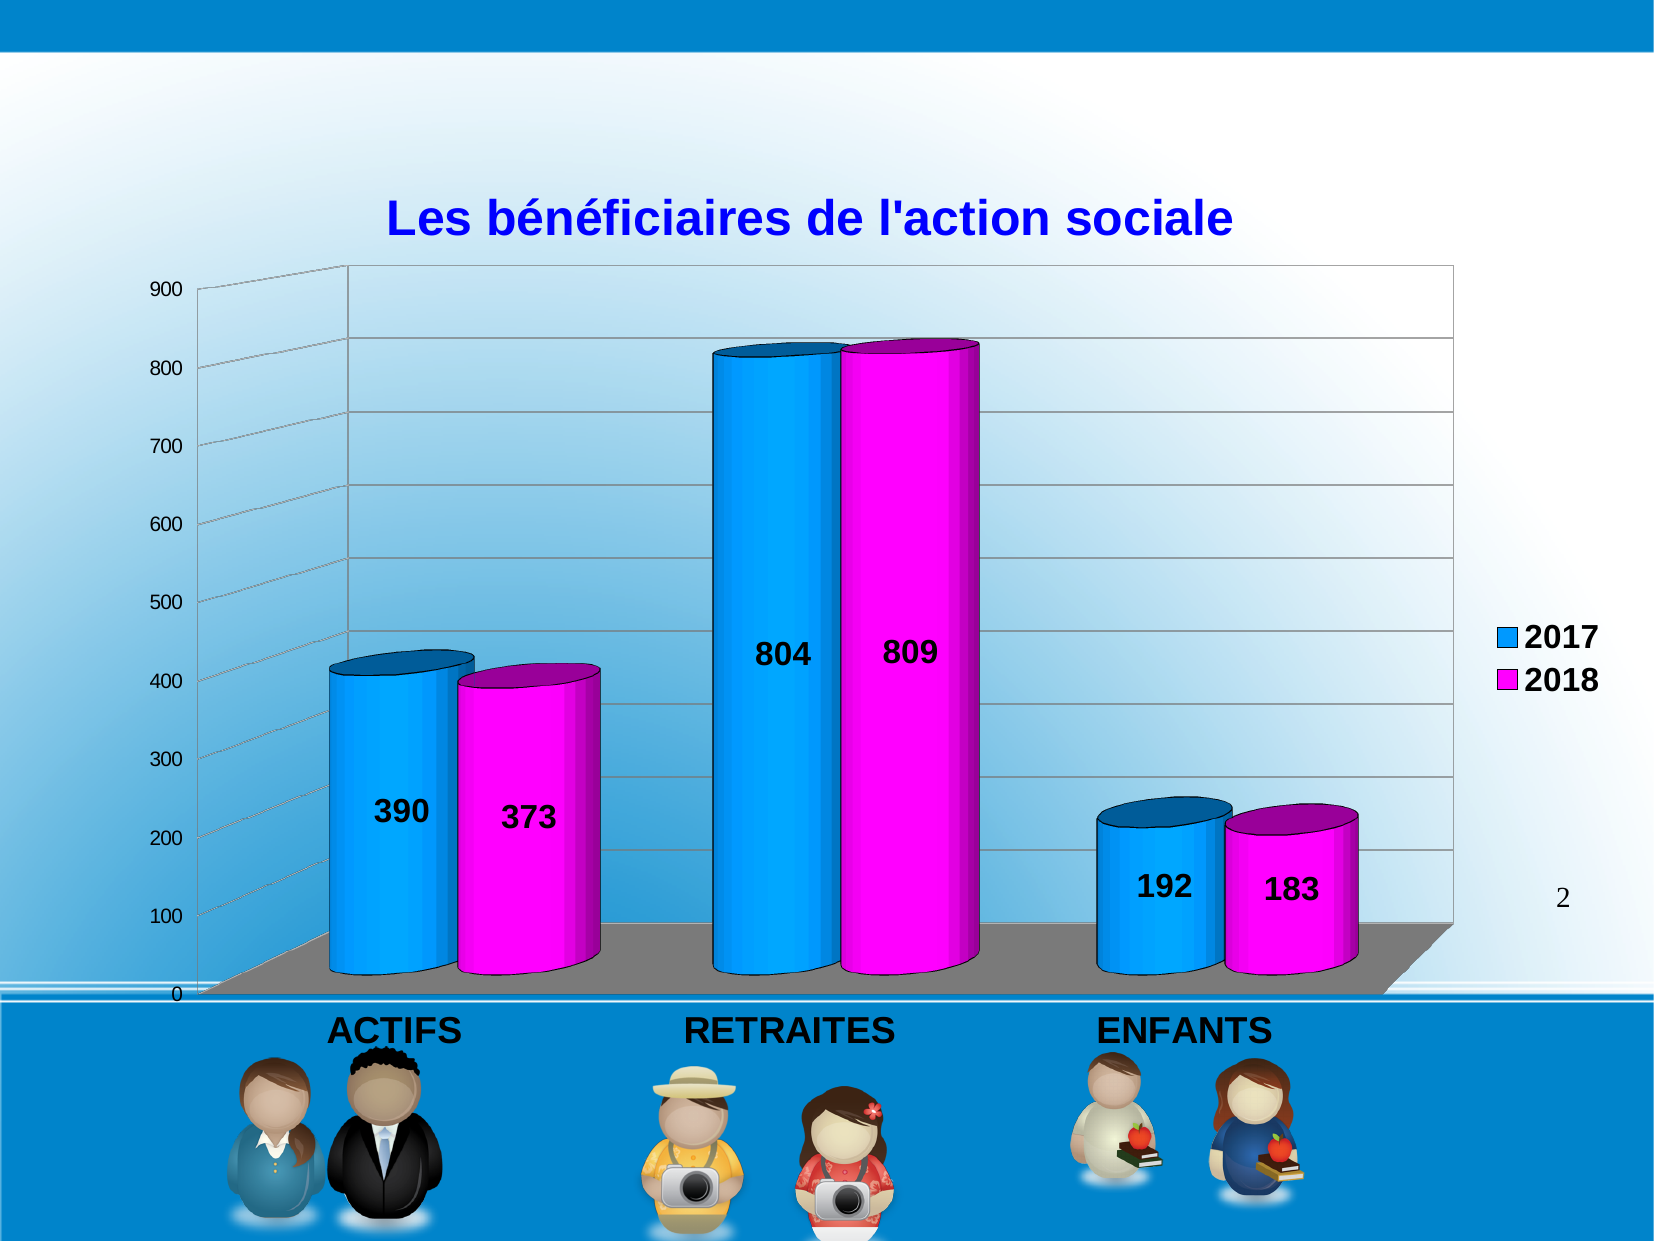

# Les bénéficiaires de l'action sociale
[unsupported chart]
2